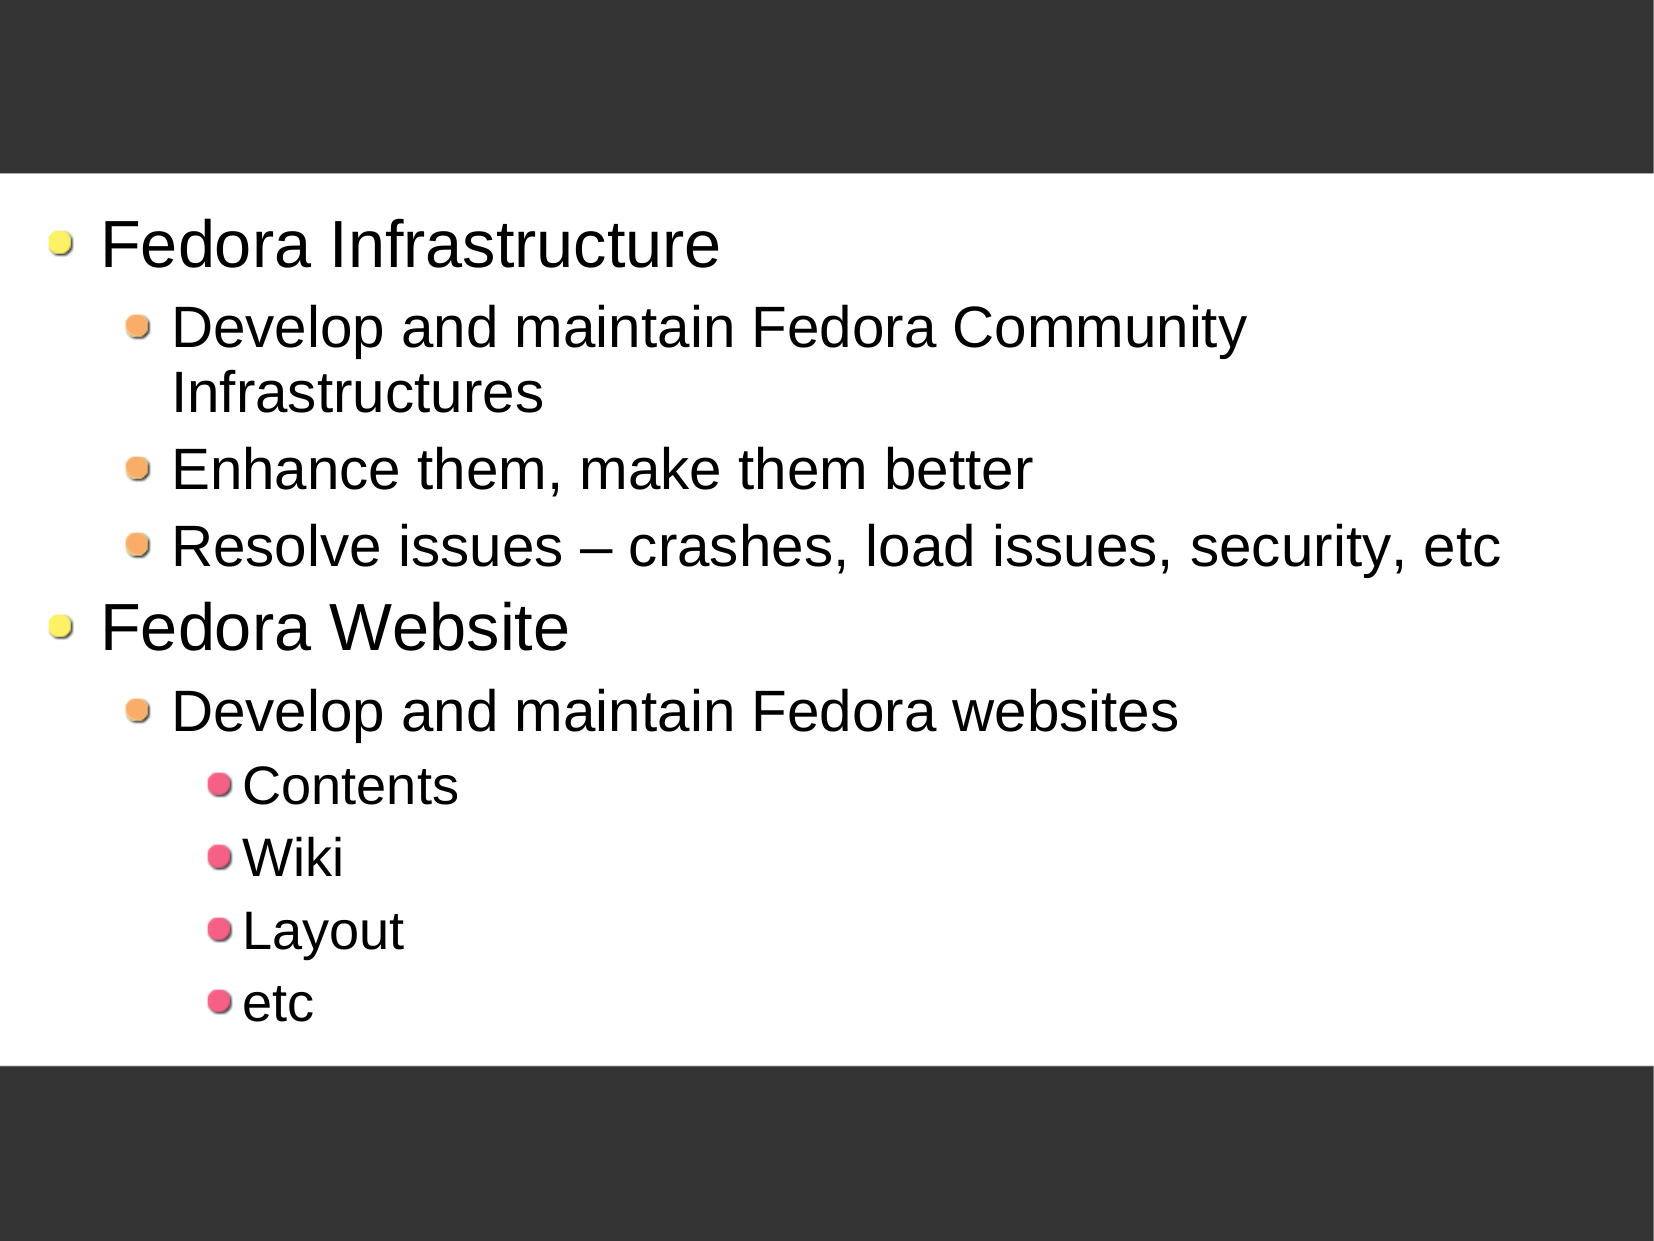

#
Fedora Infrastructure
Develop and maintain Fedora Community Infrastructures
Enhance them, make them better
Resolve issues – crashes, load issues, security, etc
Fedora Website
Develop and maintain Fedora websites
Contents
Wiki
Layout
etc